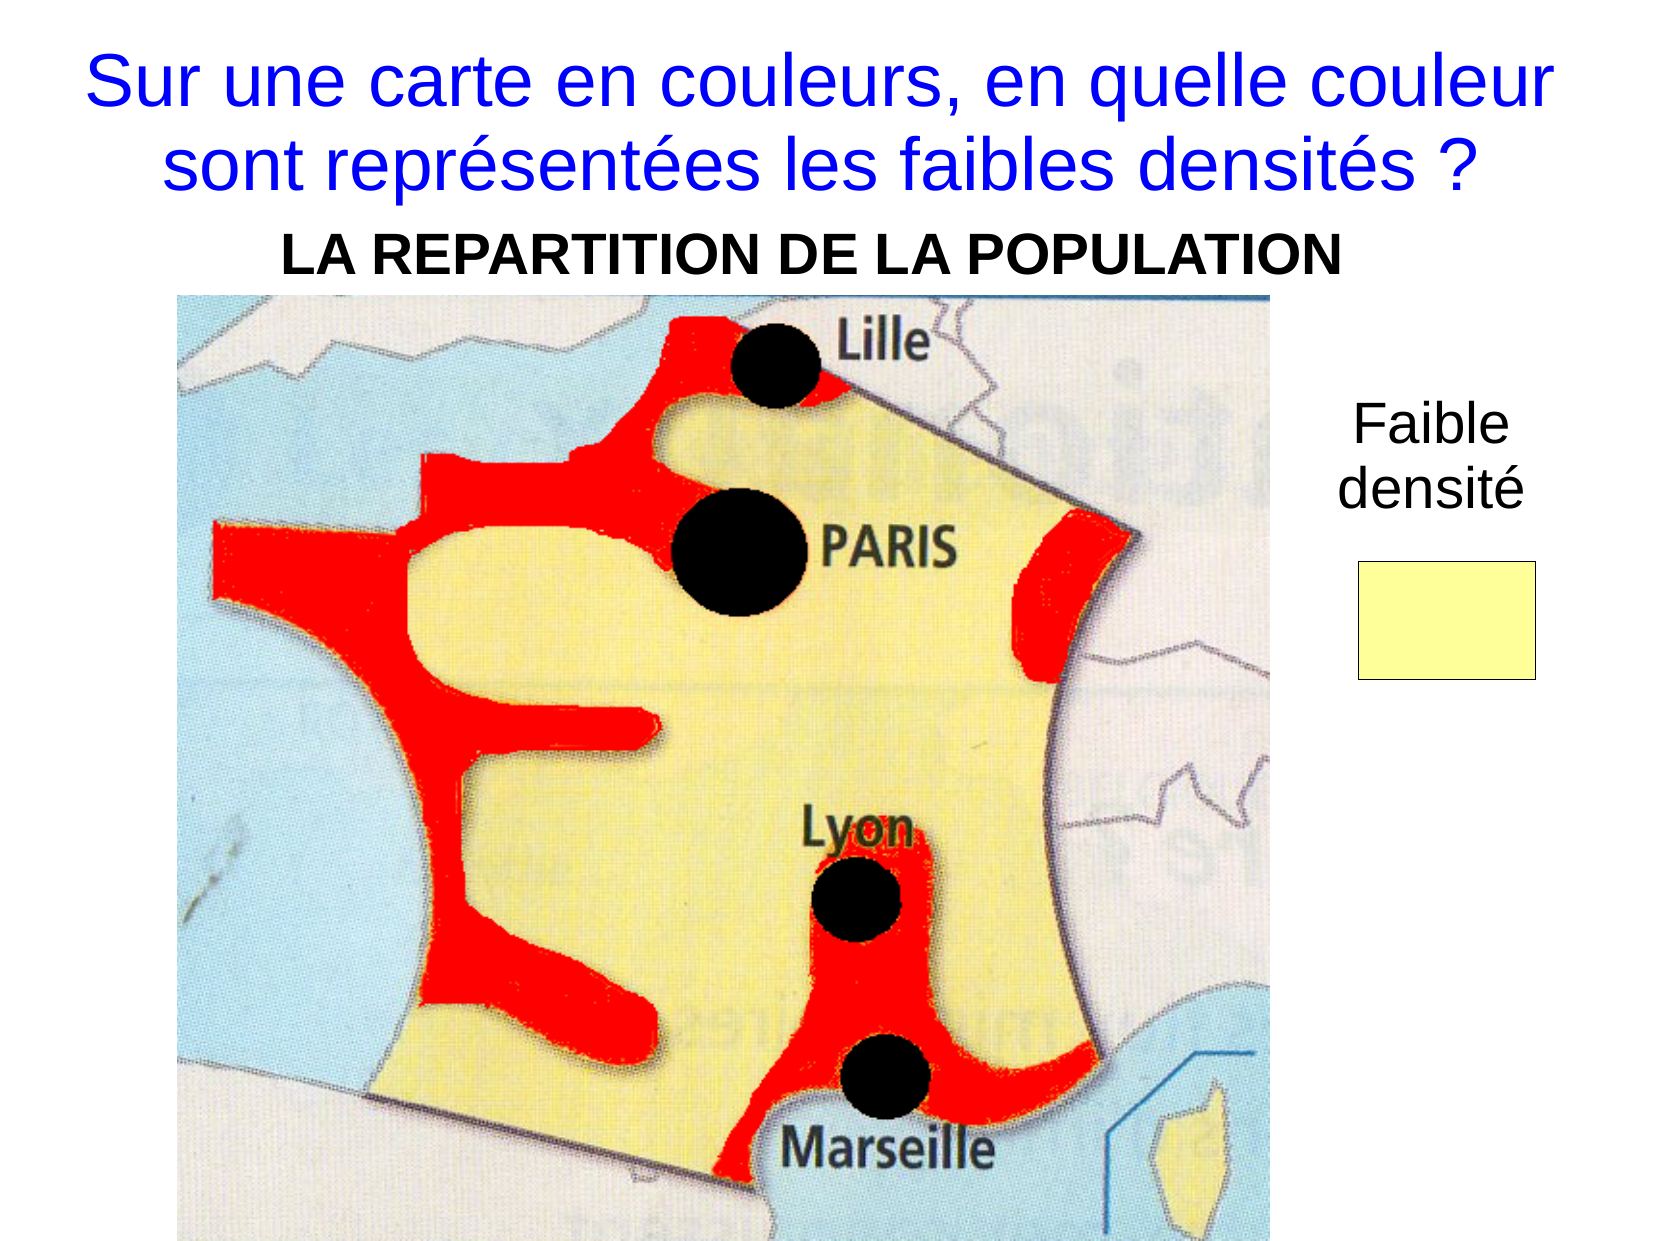

# Sur une carte en couleurs, en quelle couleur sont représentées les faibles densités ?
LA REPARTITION DE LA POPULATION
Faible densité